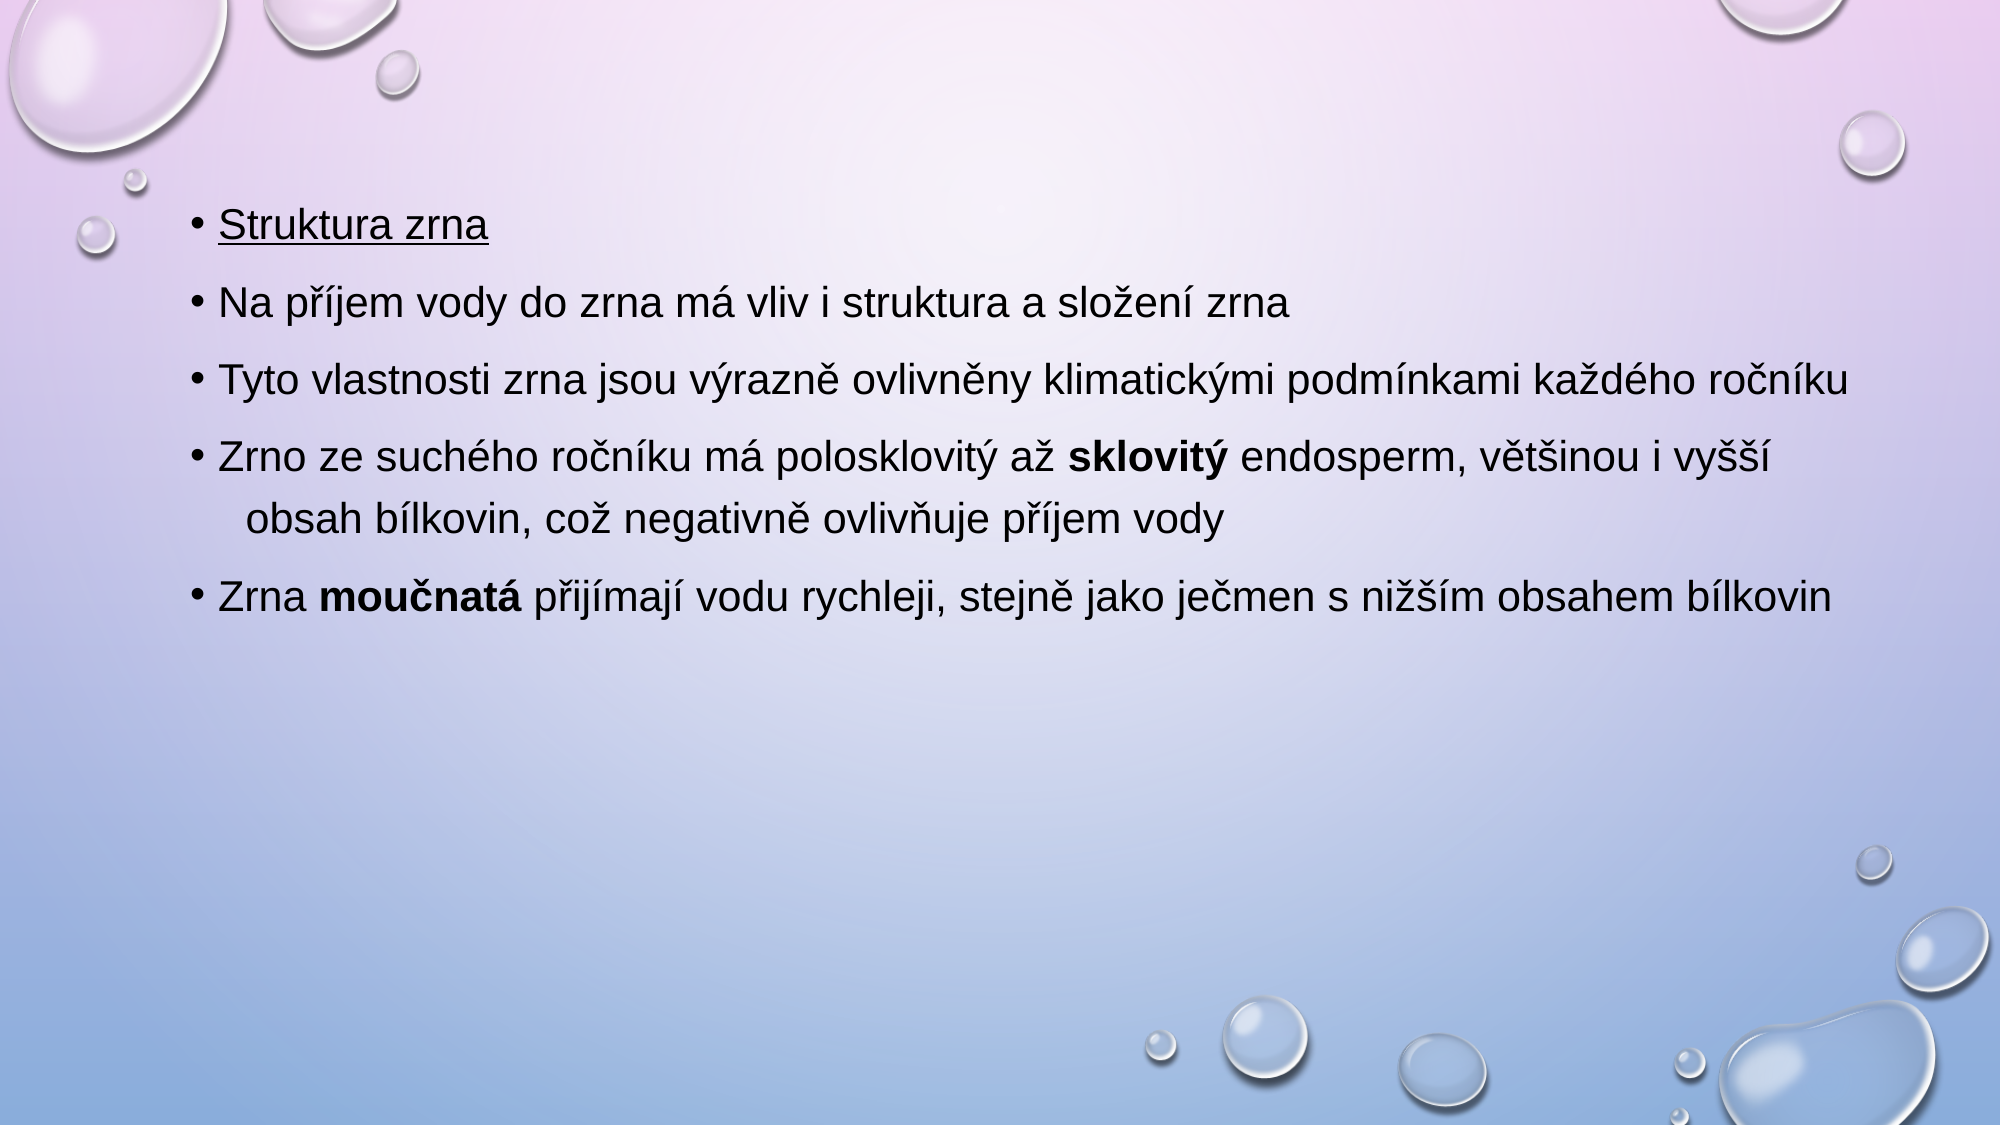

#
Struktura zrna
Na příjem vody do zrna má vliv i struktura a složení zrna
Tyto vlastnosti zrna jsou výrazně ovlivněny klimatickými podmínkami každého ročníku
Zrno ze suchého ročníku má polosklovitý až sklovitý endosperm, většinou i vyšší obsah bílkovin, což negativně ovlivňuje příjem vody
Zrna moučnatá přijímají vodu rychleji, stejně jako ječmen s nižším obsahem bílkovin